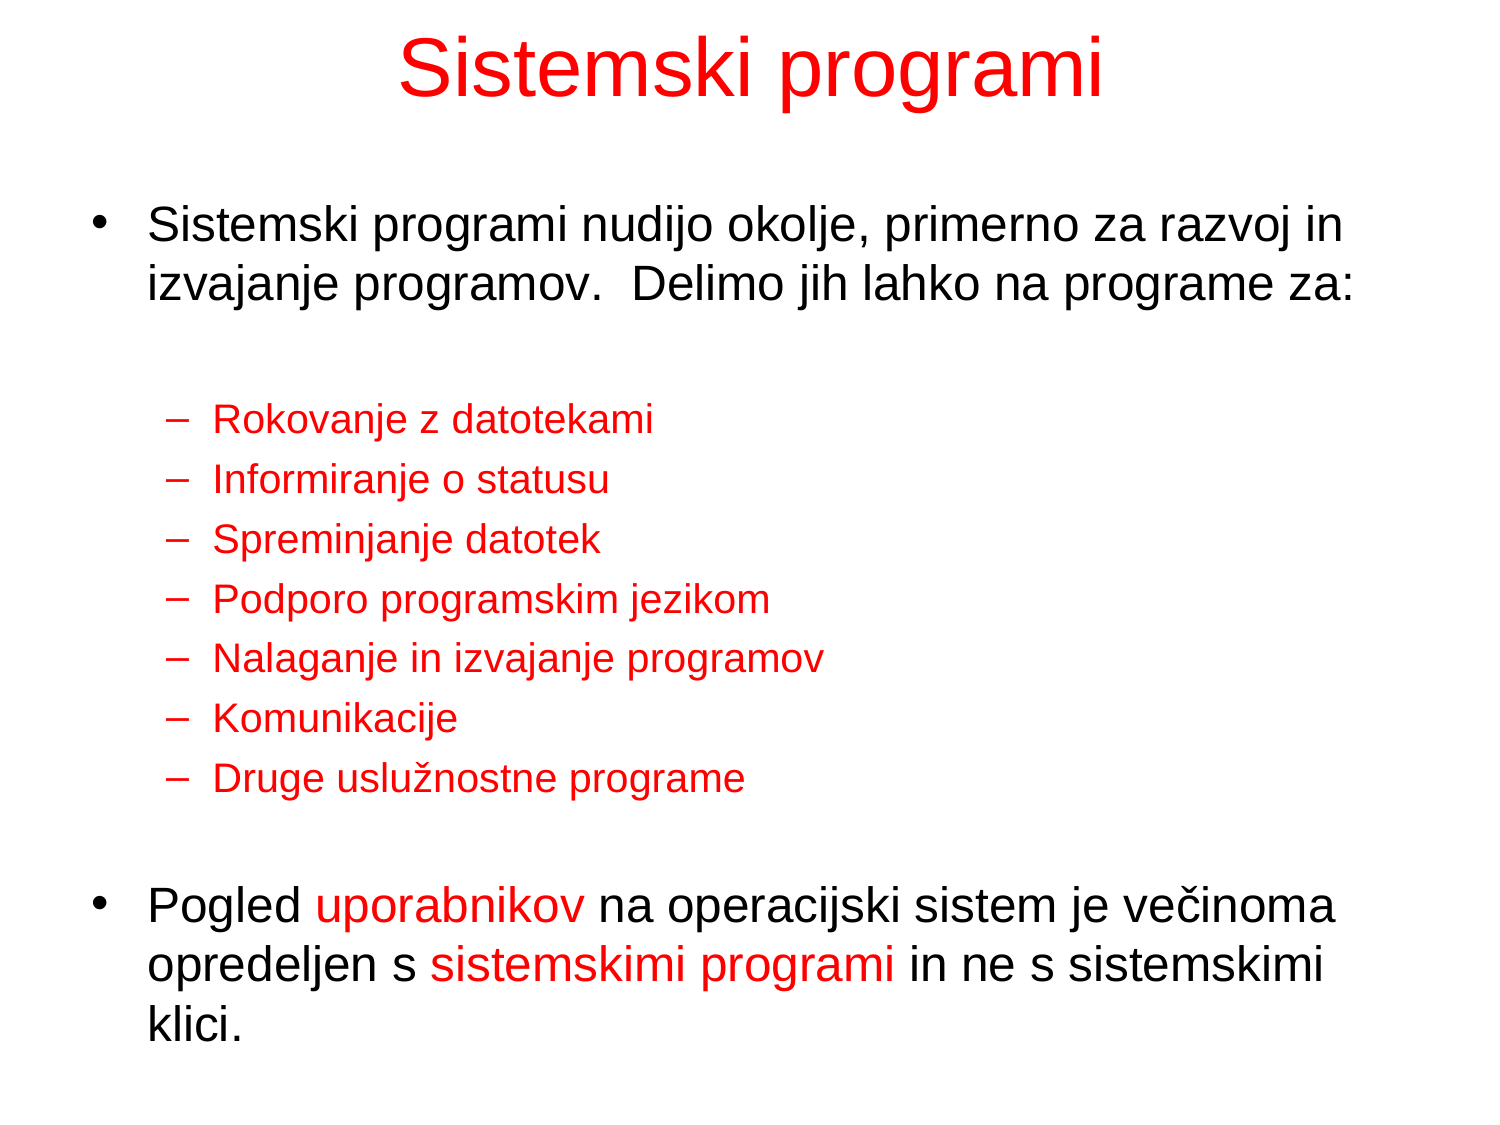

# Sistemski programi
Sistemski programi nudijo okolje, primerno za razvoj in izvajanje programov. Delimo jih lahko na programe za:
Rokovanje z datotekami
Informiranje o statusu
Spreminjanje datotek
Podporo programskim jezikom
Nalaganje in izvajanje programov
Komunikacije
Druge uslužnostne programe
Pogled uporabnikov na operacijski sistem je večinoma opredeljen s sistemskimi programi in ne s sistemskimi klici.